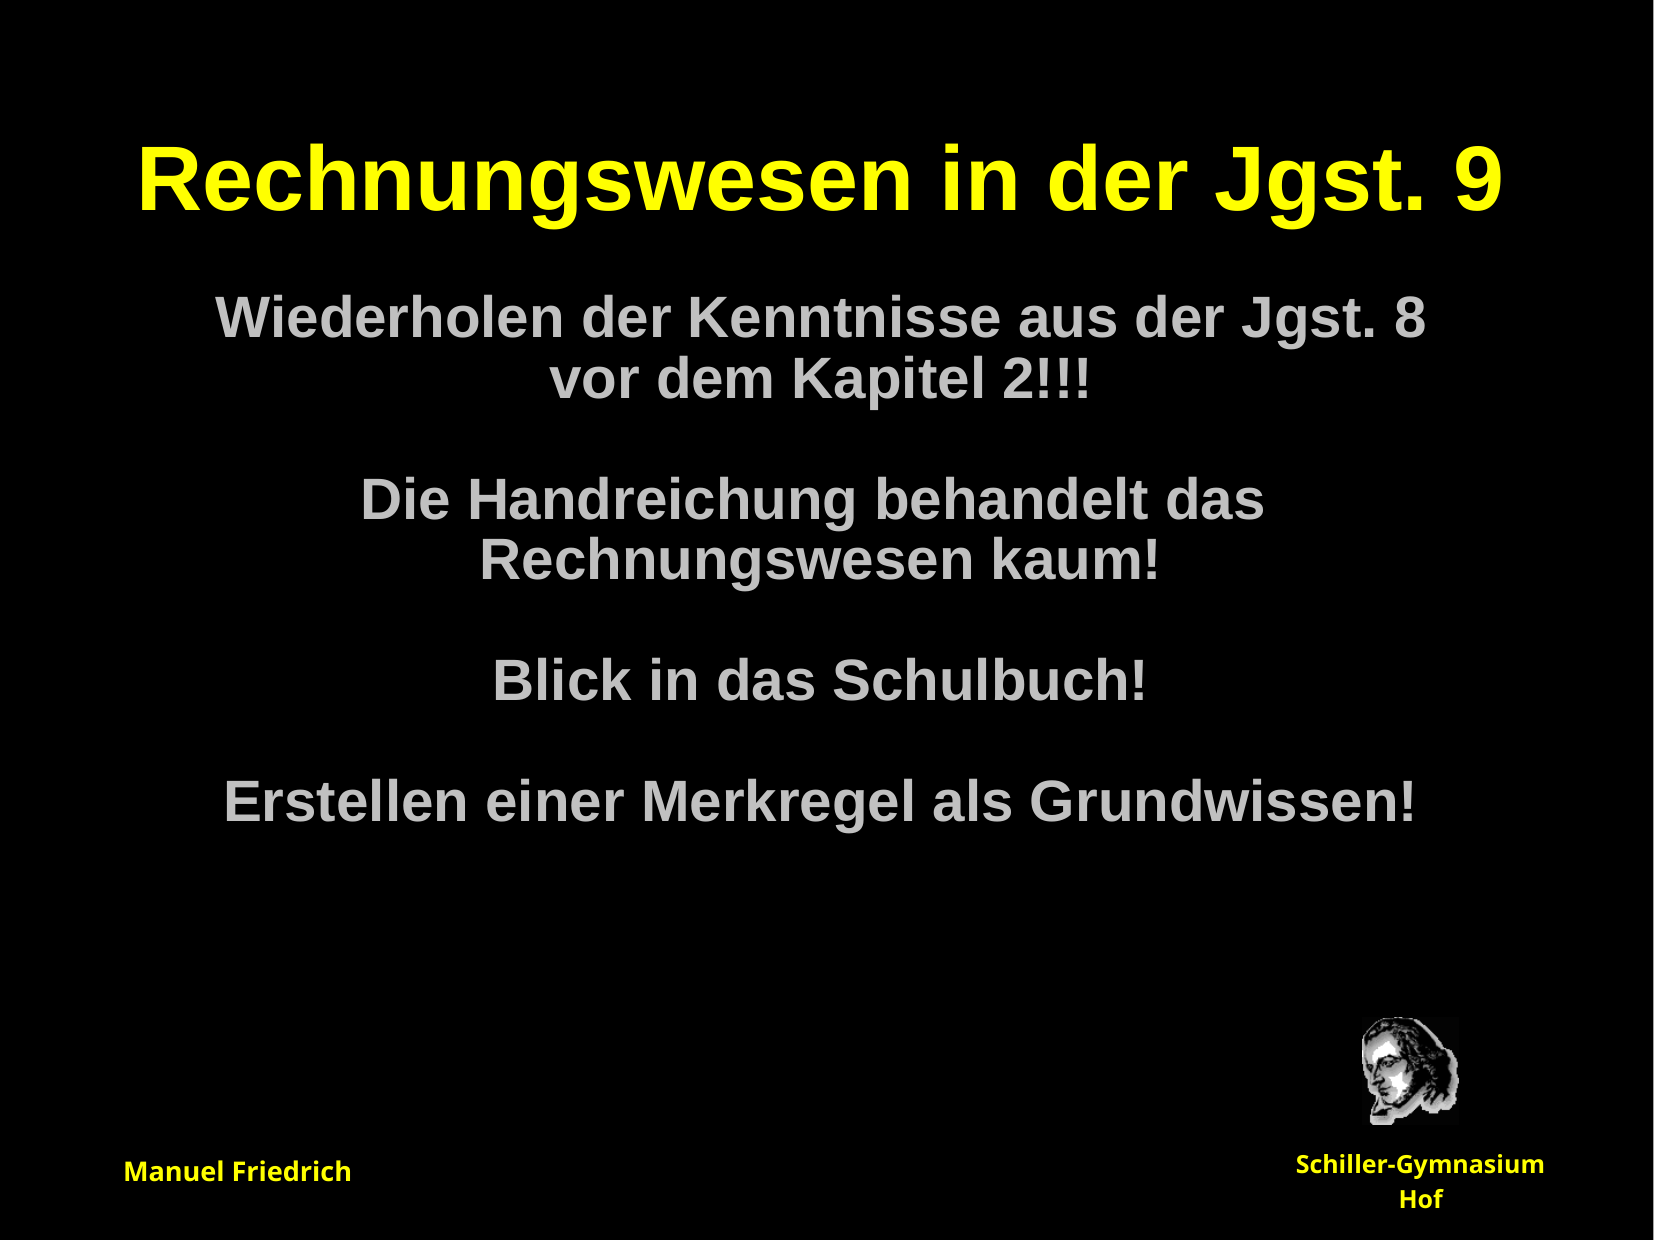

Rechnungswesen in der Jgst. 9
Wiederholen der Kenntnisse aus der Jgst. 8
vor dem Kapitel 2!!!
Die Handreichung behandelt das
Rechnungswesen kaum!
Blick in das Schulbuch!
Erstellen einer Merkregel als Grundwissen!
Schiller-Gymnasium
Hof
Manuel Friedrich